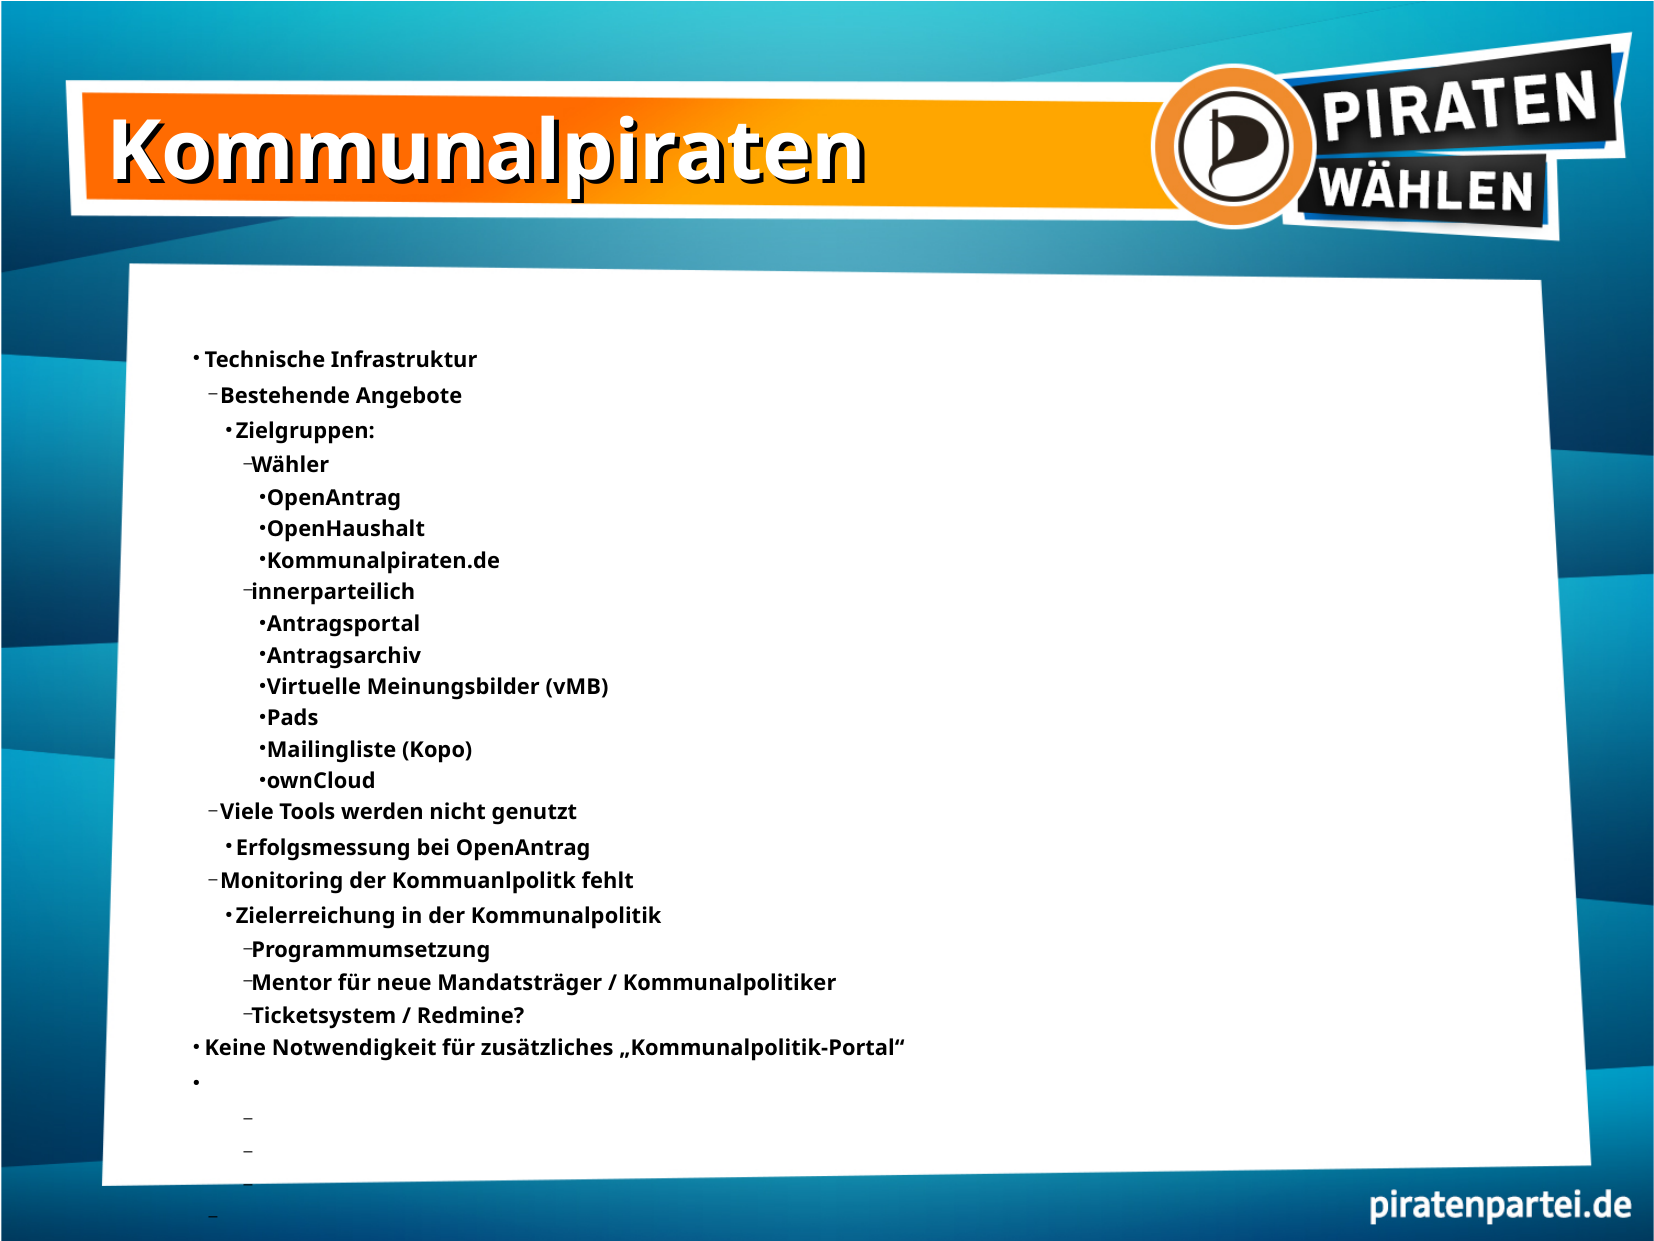

# Kommunalpiraten
Technische Infrastruktur
Bestehende Angebote
Zielgruppen:
Wähler
OpenAntrag
OpenHaushalt
Kommunalpiraten.de
innerparteilich
Antragsportal
Antragsarchiv
Virtuelle Meinungsbilder (vMB)
Pads
Mailingliste (Kopo)
ownCloud
Viele Tools werden nicht genutzt
Erfolgsmessung bei OpenAntrag
Monitoring der Kommuanlpolitk fehlt
Zielerreichung in der Kommunalpolitik
Programmumsetzung
Mentor für neue Mandatsträger / Kommunalpolitiker
Ticketsystem / Redmine?
Keine Notwendigkeit für zusätzliches „Kommunalpolitik-Portal“